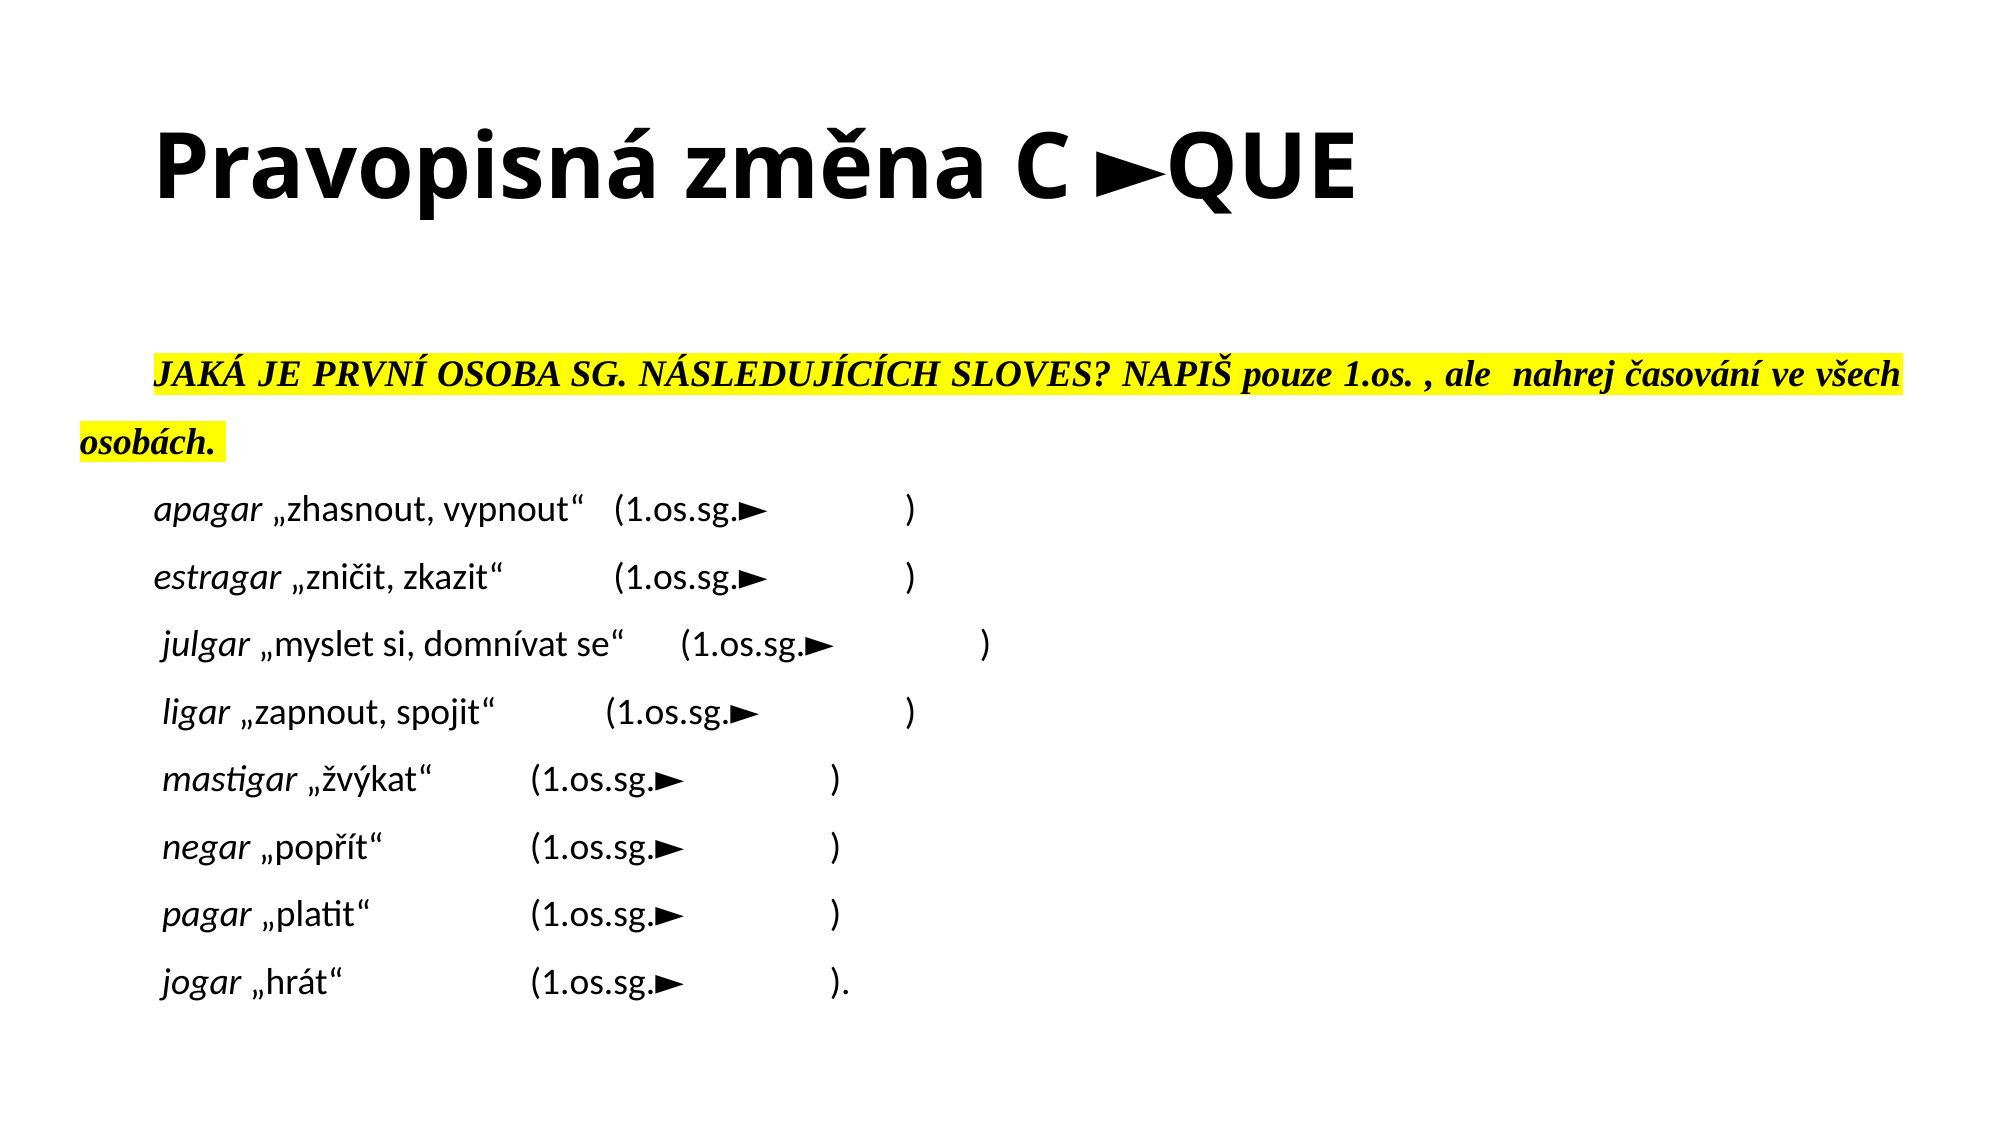

# Pravopisná změna C ►QUE
JAKÁ JE PRVNÍ OSOBA SG. NÁSLEDUJÍCÍCH SLOVES? NAPIŠ pouze 1.os. , ale nahrej časování ve všech osobách.
apagar „zhasnout, vypnout“	 (1.os.sg.►		)
estragar „zničit, zkazit“		 (1.os.sg.►		)
 julgar „myslet si, domnívat se“ 	(1.os.sg.►		)
 ligar „zapnout, spojit“ 		(1.os.sg.►		)
 mastigar „žvýkat“ 		(1.os.sg.►		)
 negar „popřít“ 		(1.os.sg.►		)
 pagar „platit“ 		(1.os.sg.►		)
 jogar „hrát“ 			(1.os.sg.►		).